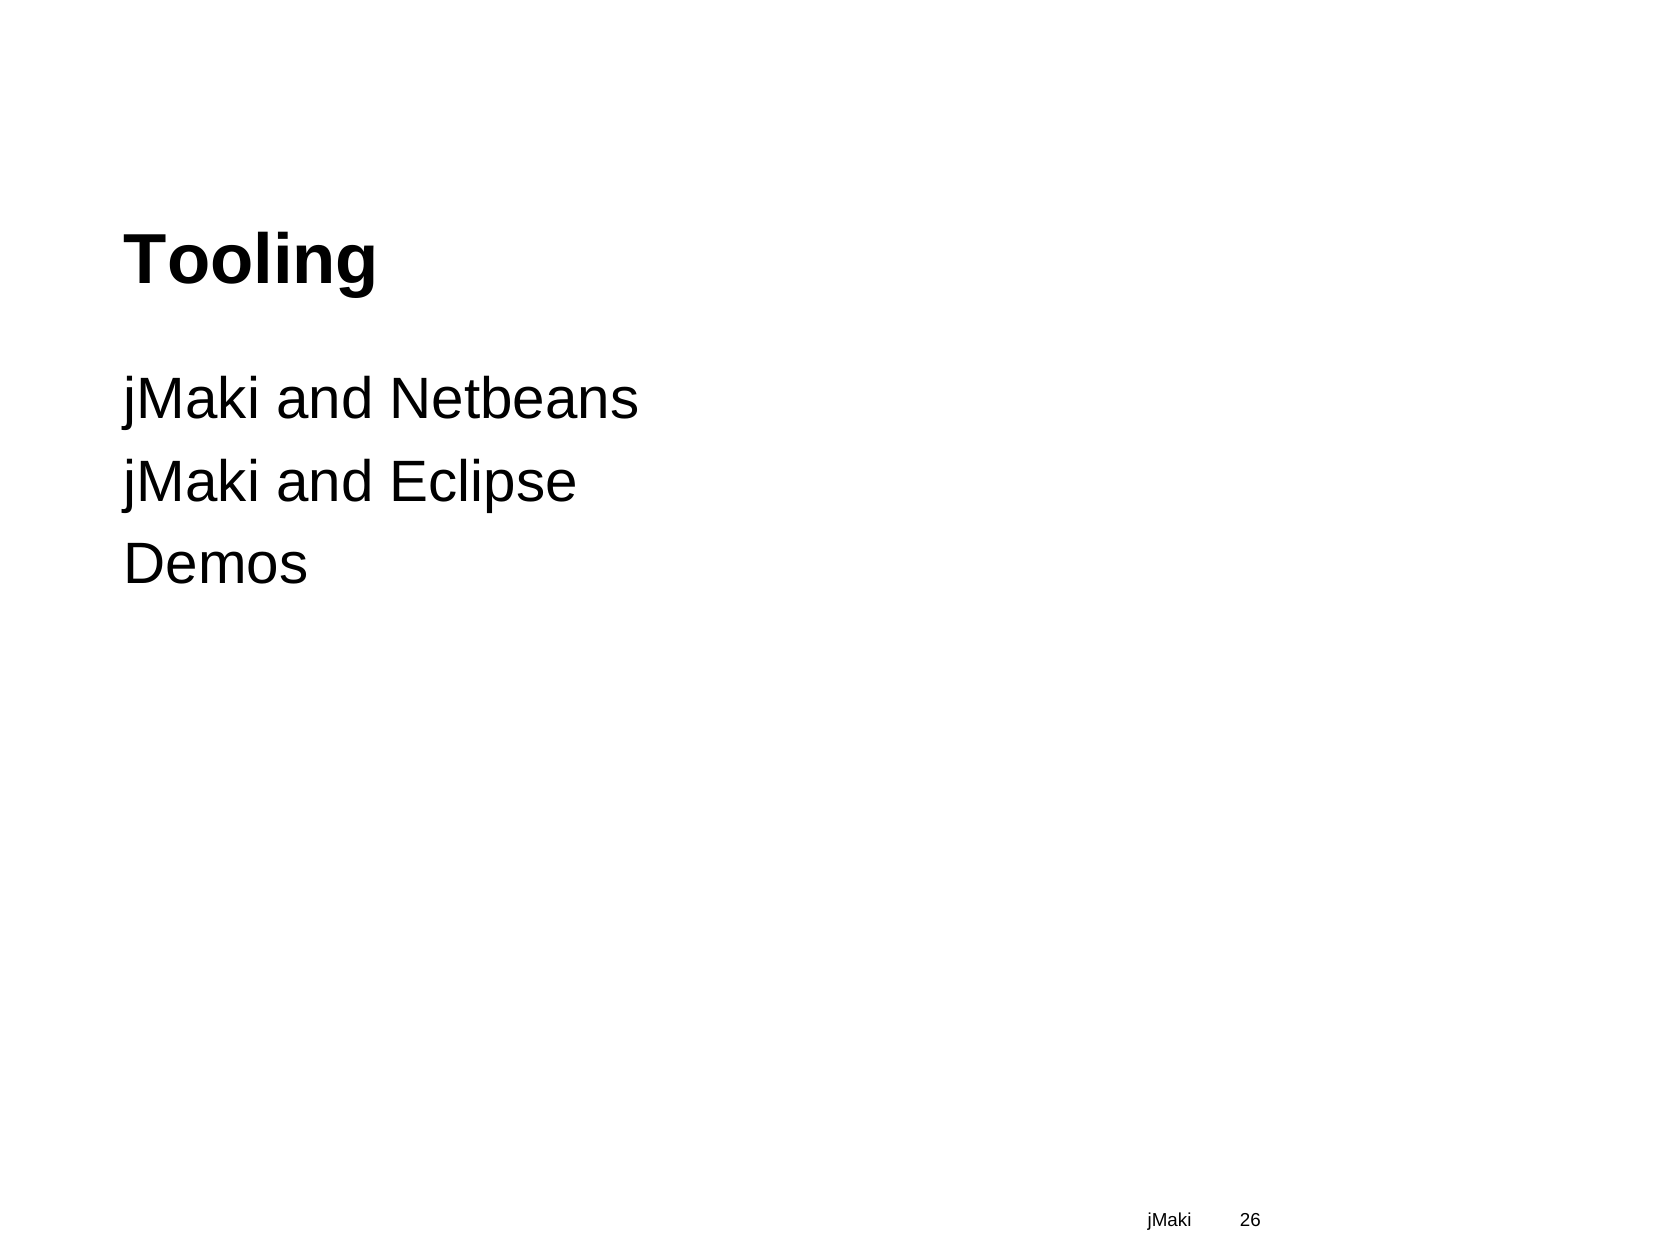

# Tooling
jMaki and Netbeans
jMaki and Eclipse
Demos